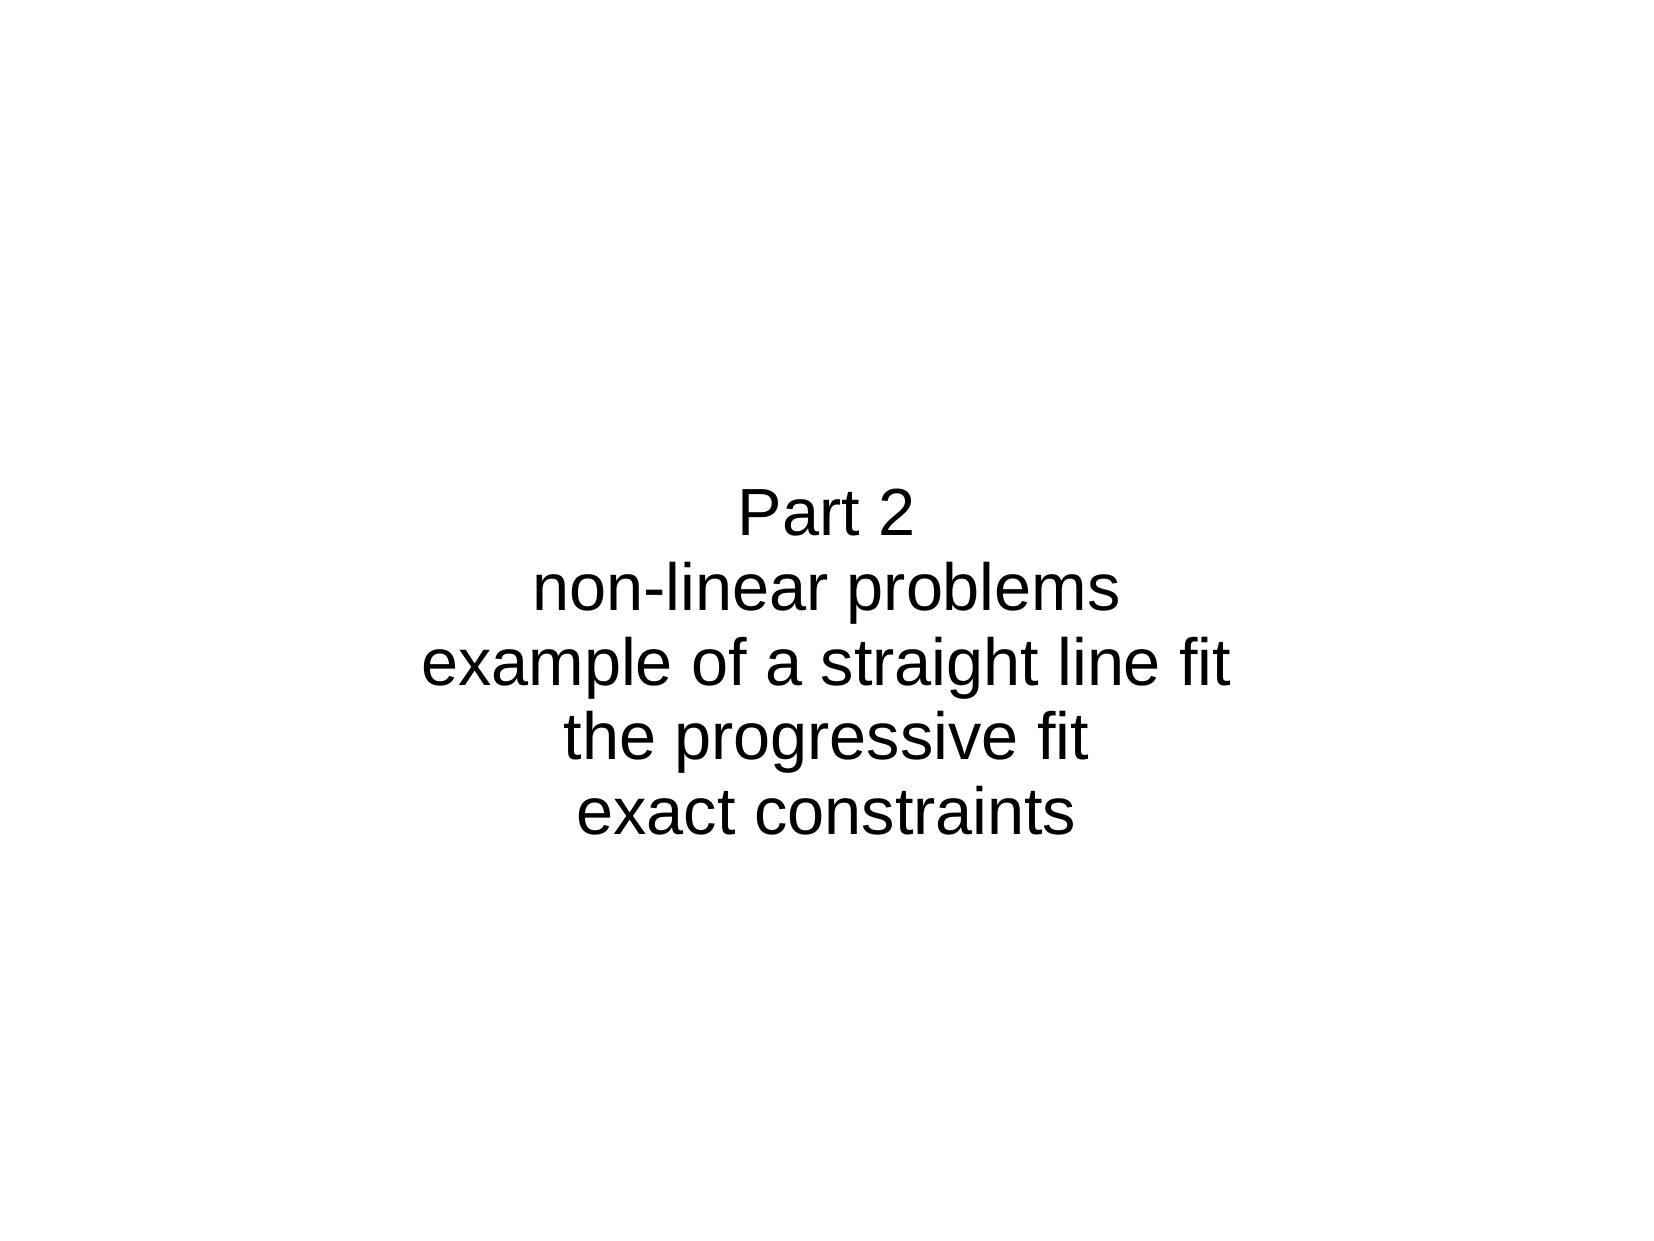

Part 2
non-linear problems
example of a straight line fit
the progressive fit
exact constraints